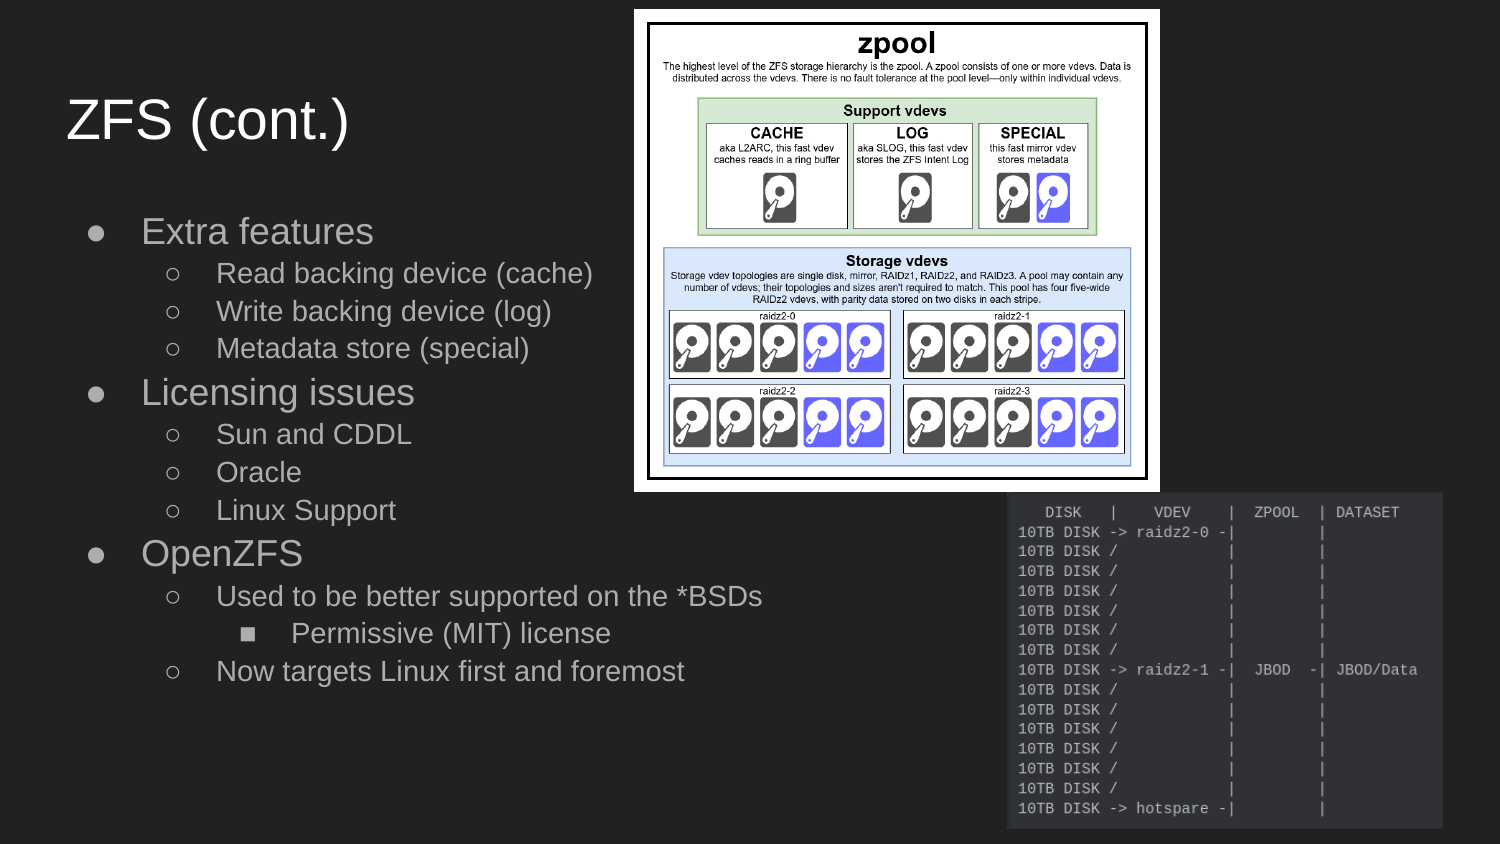

# ZFS (cont.)
Extra features
Read backing device (cache)
Write backing device (log)
Metadata store (special)
Licensing issues
Sun and CDDL
Oracle
Linux Support
OpenZFS
Used to be better supported on the *BSDs
Permissive (MIT) license
Now targets Linux first and foremost